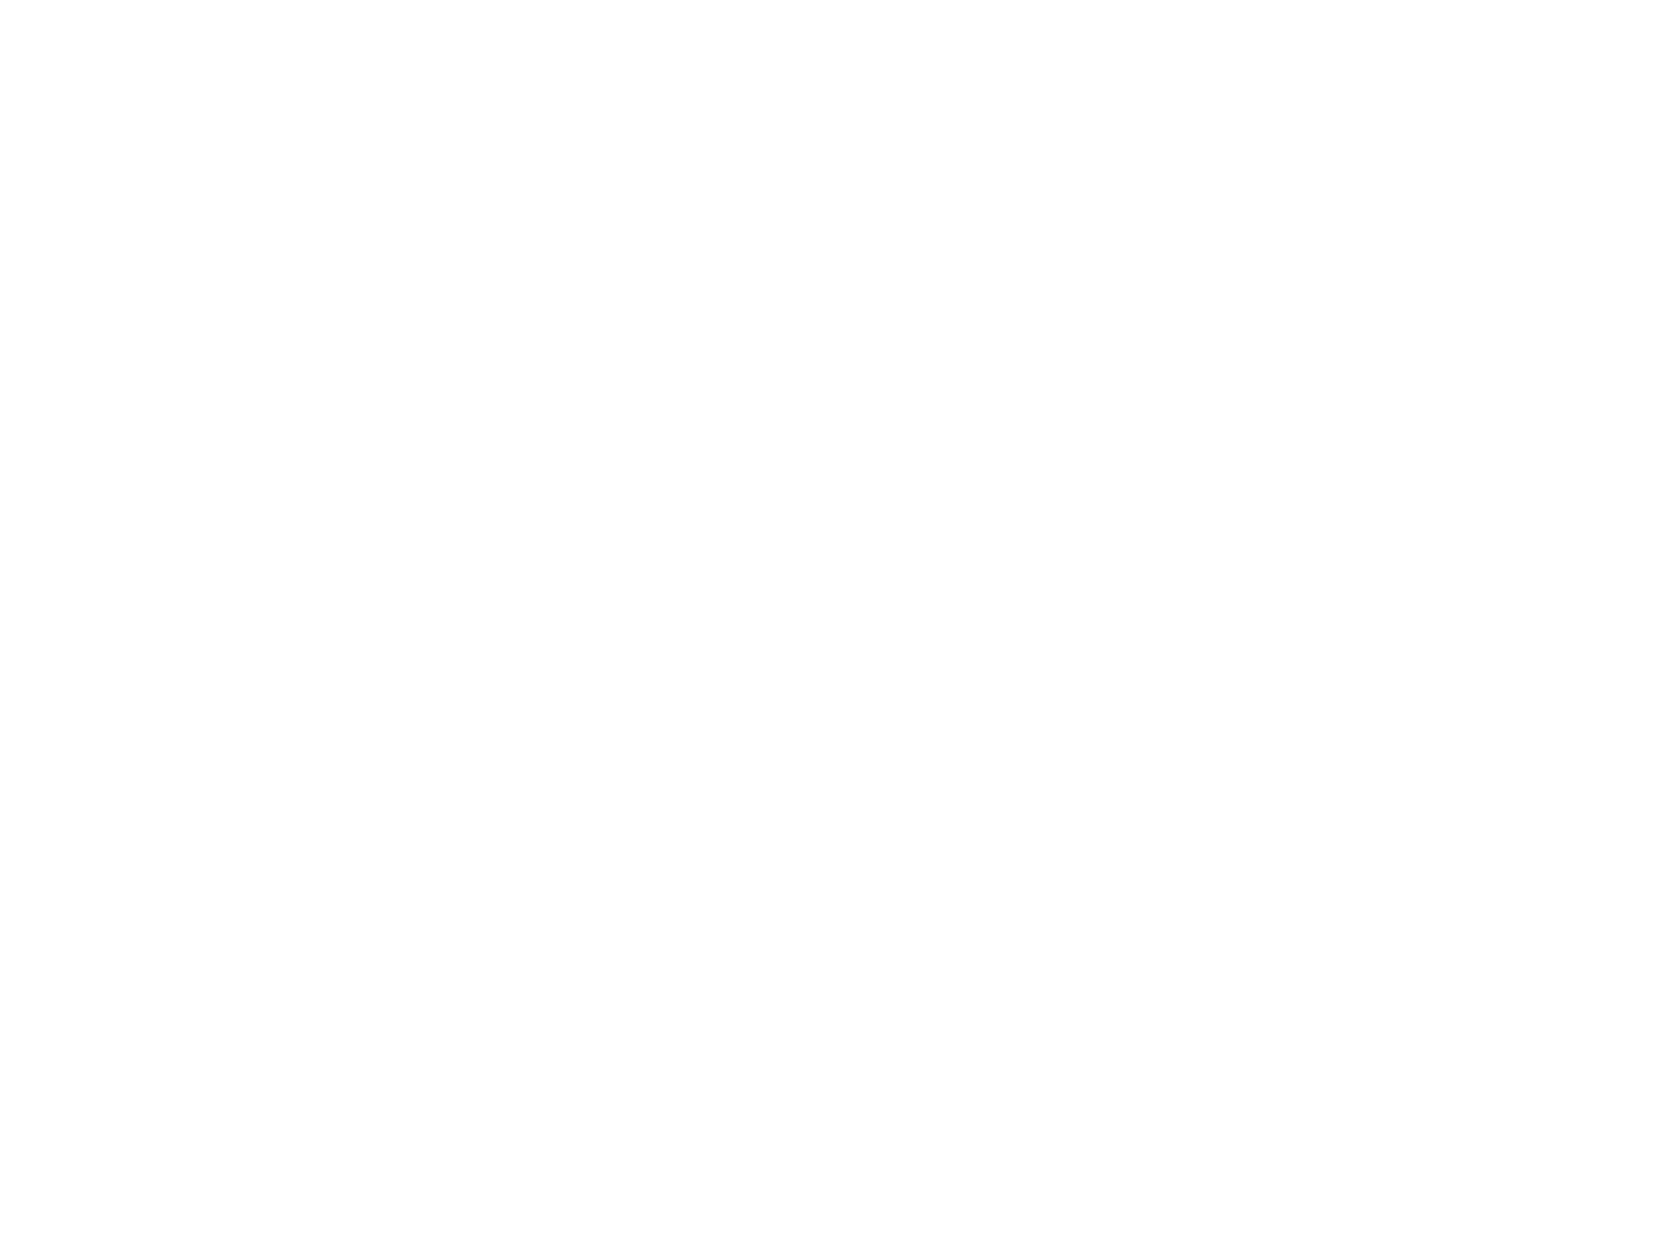

# Sprites
When to use sprites
Creating sprites
Grouping sprites
Collision detection